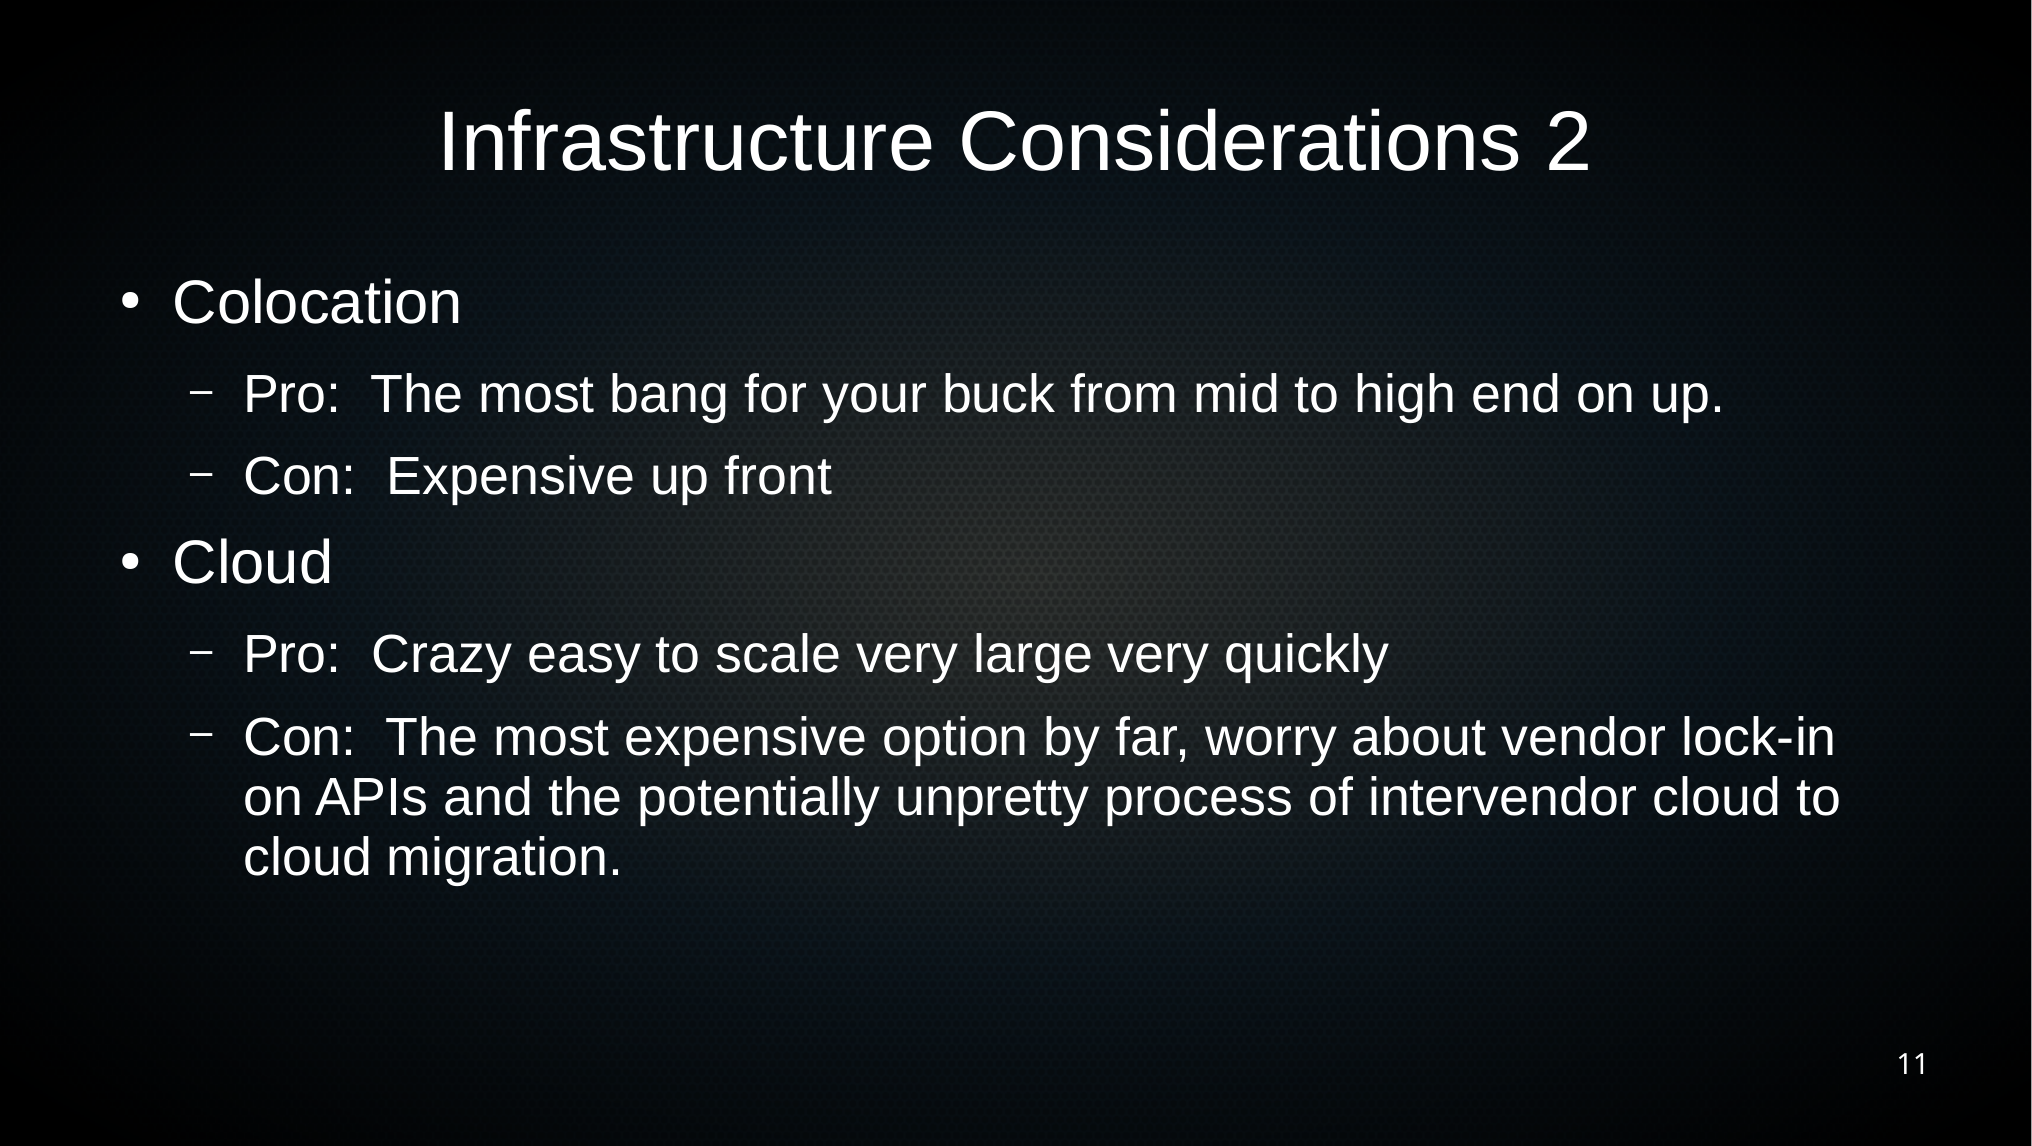

# Infrastructure Considerations 2
Colocation
Pro: The most bang for your buck from mid to high end on up.
Con: Expensive up front
Cloud
Pro: Crazy easy to scale very large very quickly
Con: The most expensive option by far, worry about vendor lock-in on APIs and the potentially unpretty process of intervendor cloud to cloud migration.
11